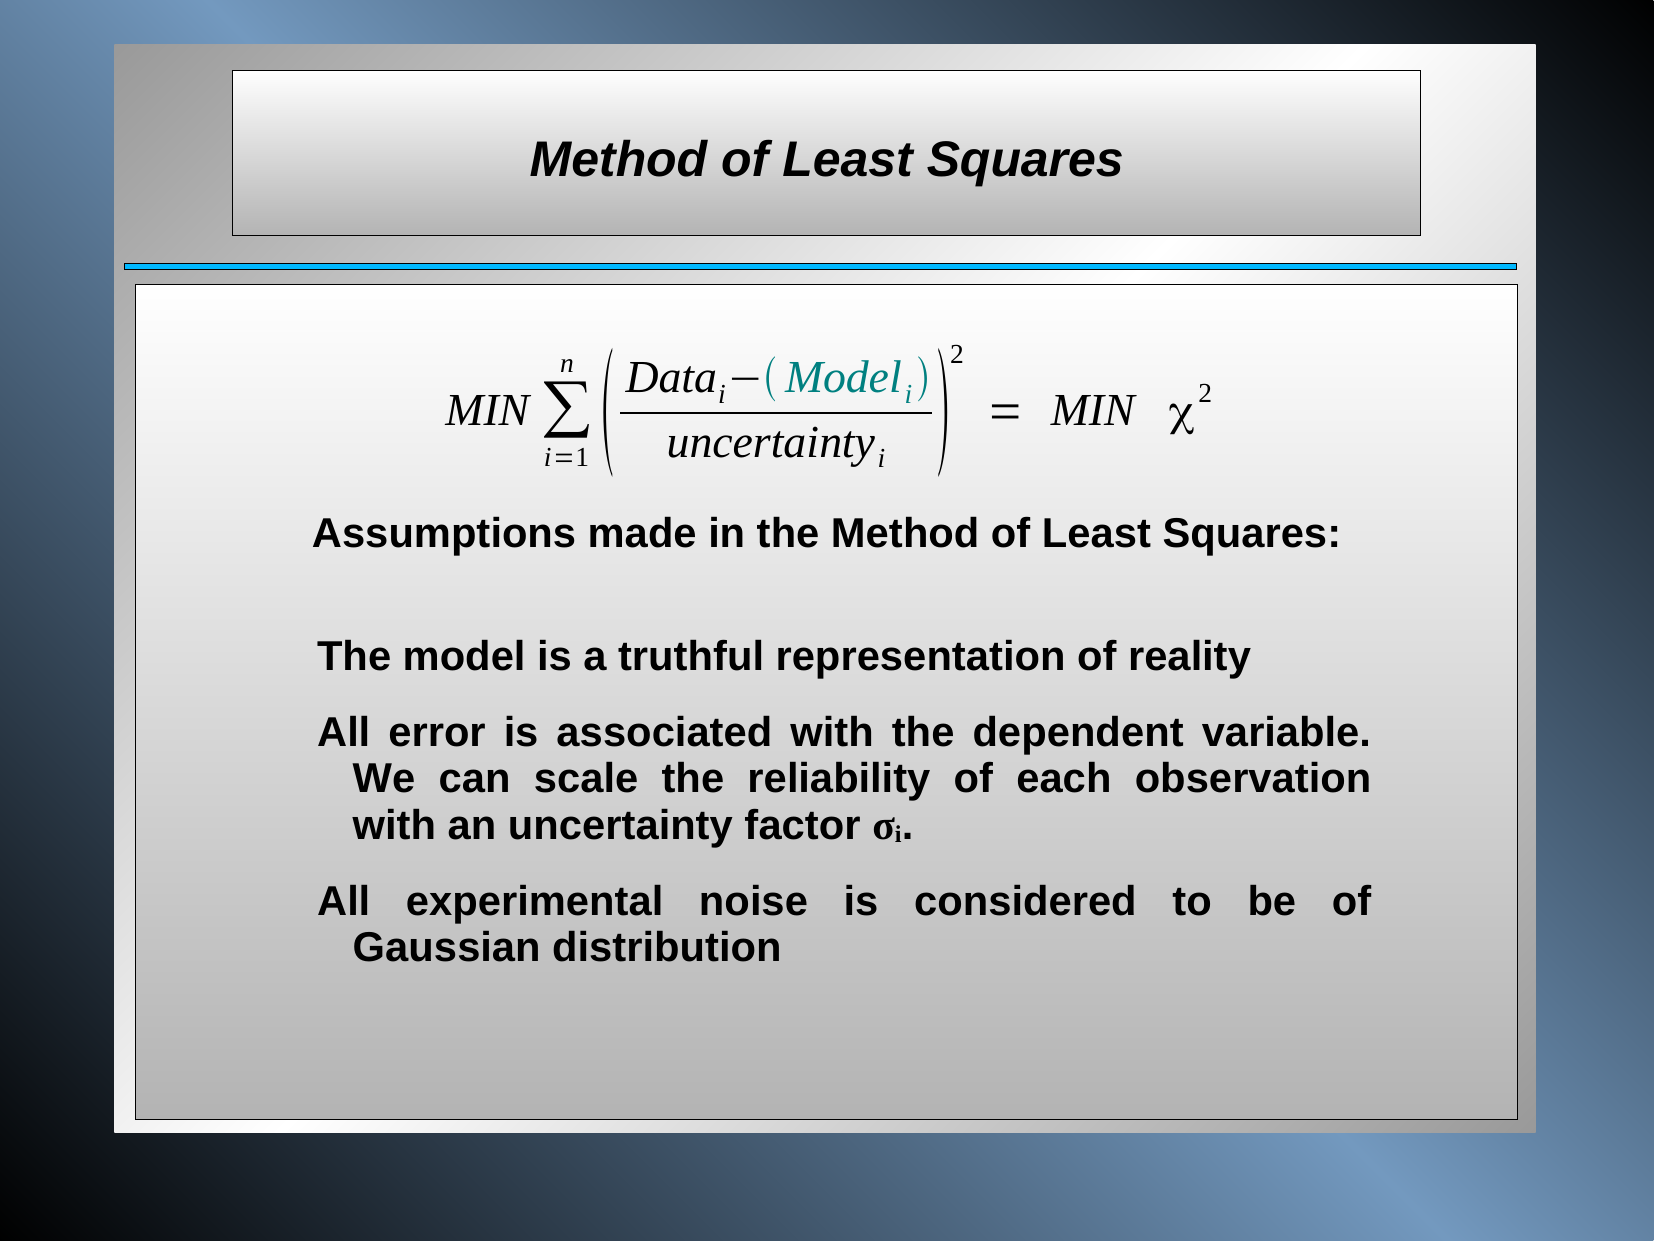

Method of Least Squares
Assumptions made in the Method of Least Squares:
The model is a truthful representation of reality
All error is associated with the dependent variable. We can scale the reliability of each observation with an uncertainty factor σi.
All experimental noise is considered to be of Gaussian distribution